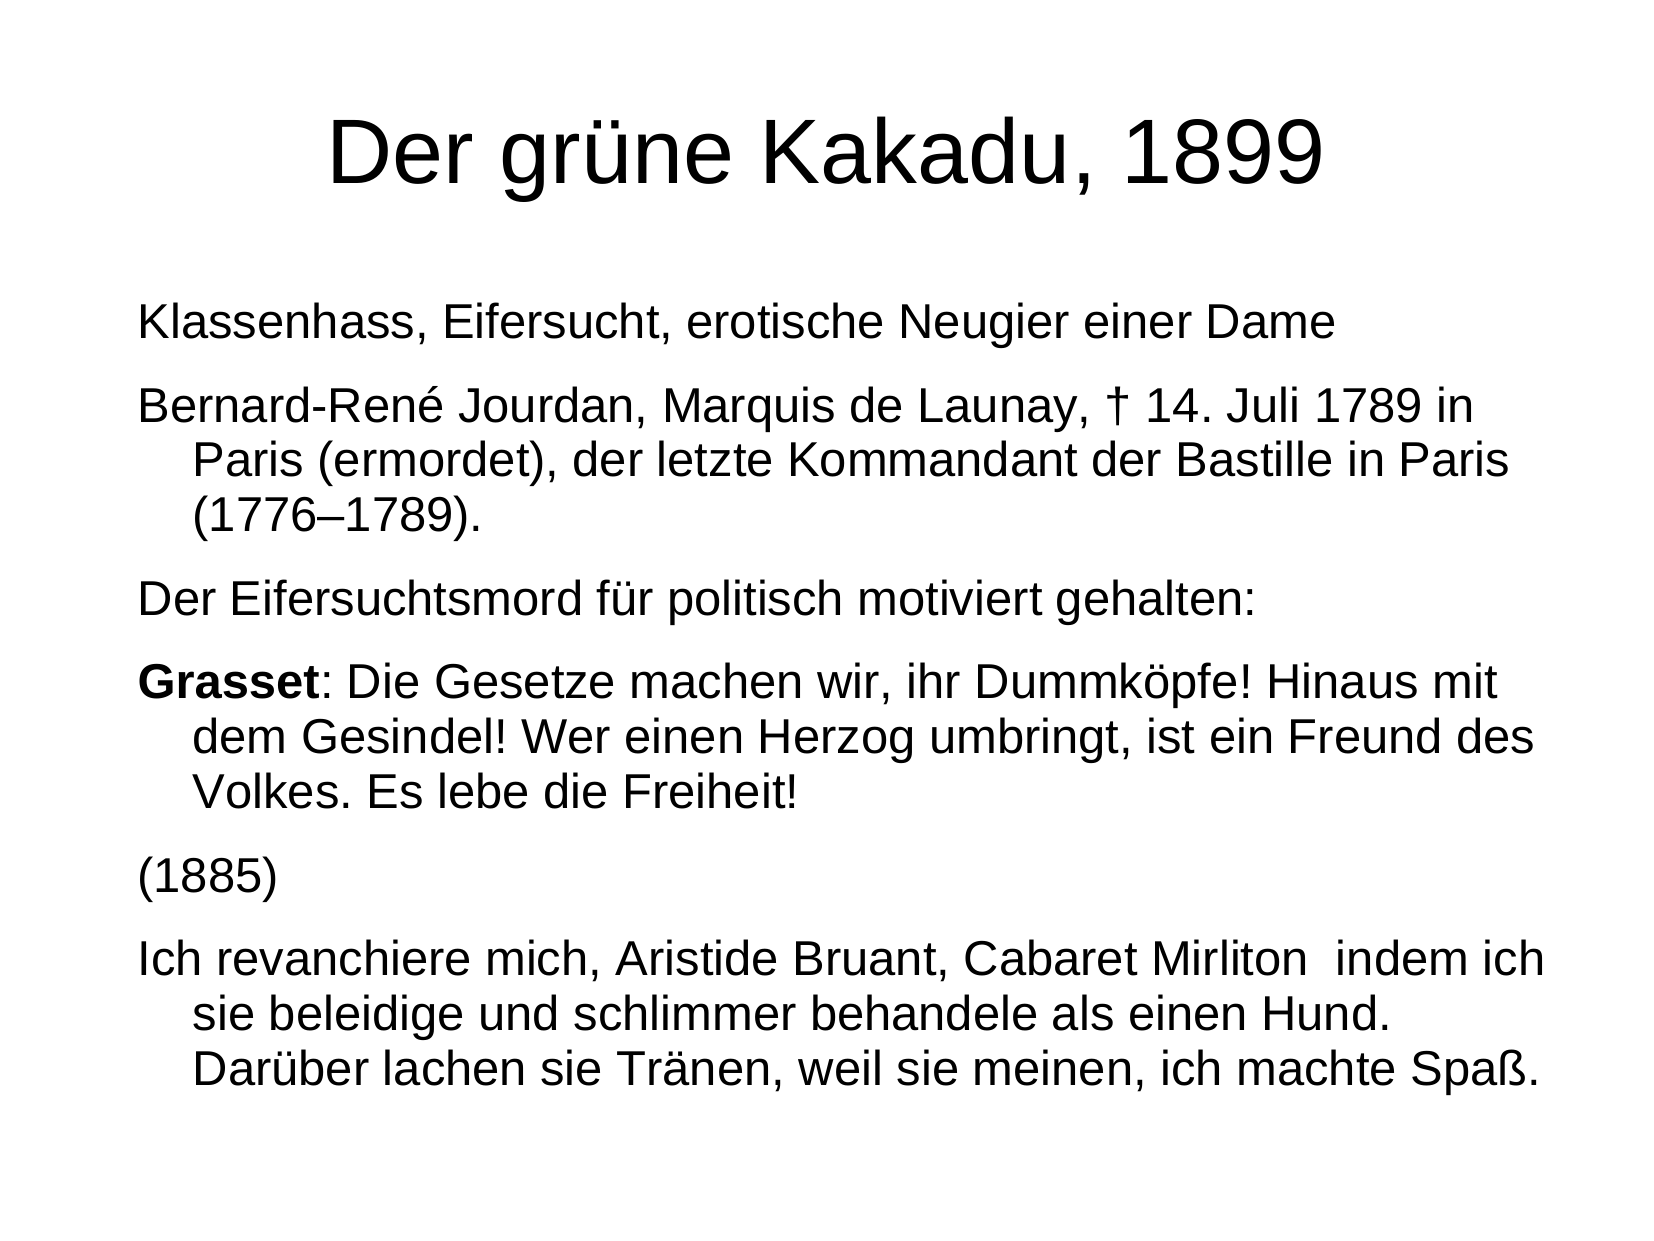

# Der grüne Kakadu, 1899
Klassenhass, Eifersucht, erotische Neugier einer Dame
Bernard-René Jourdan, Marquis de Launay, † 14. Juli 1789 in Paris (ermordet), der letzte Kommandant der Bastille in Paris (1776–1789).
Der Eifersuchtsmord für politisch motiviert gehalten:
Grasset: Die Gesetze machen wir, ihr Dummköpfe! Hinaus mit dem Gesindel! Wer einen Herzog umbringt, ist ein Freund des Volkes. Es lebe die Freiheit!
(1885)
Ich revanchiere mich, Aristide Bruant, Cabaret Mirliton indem ich sie beleidige und schlimmer behandele als einen Hund. Darüber lachen sie Tränen, weil sie meinen, ich machte Spaß.